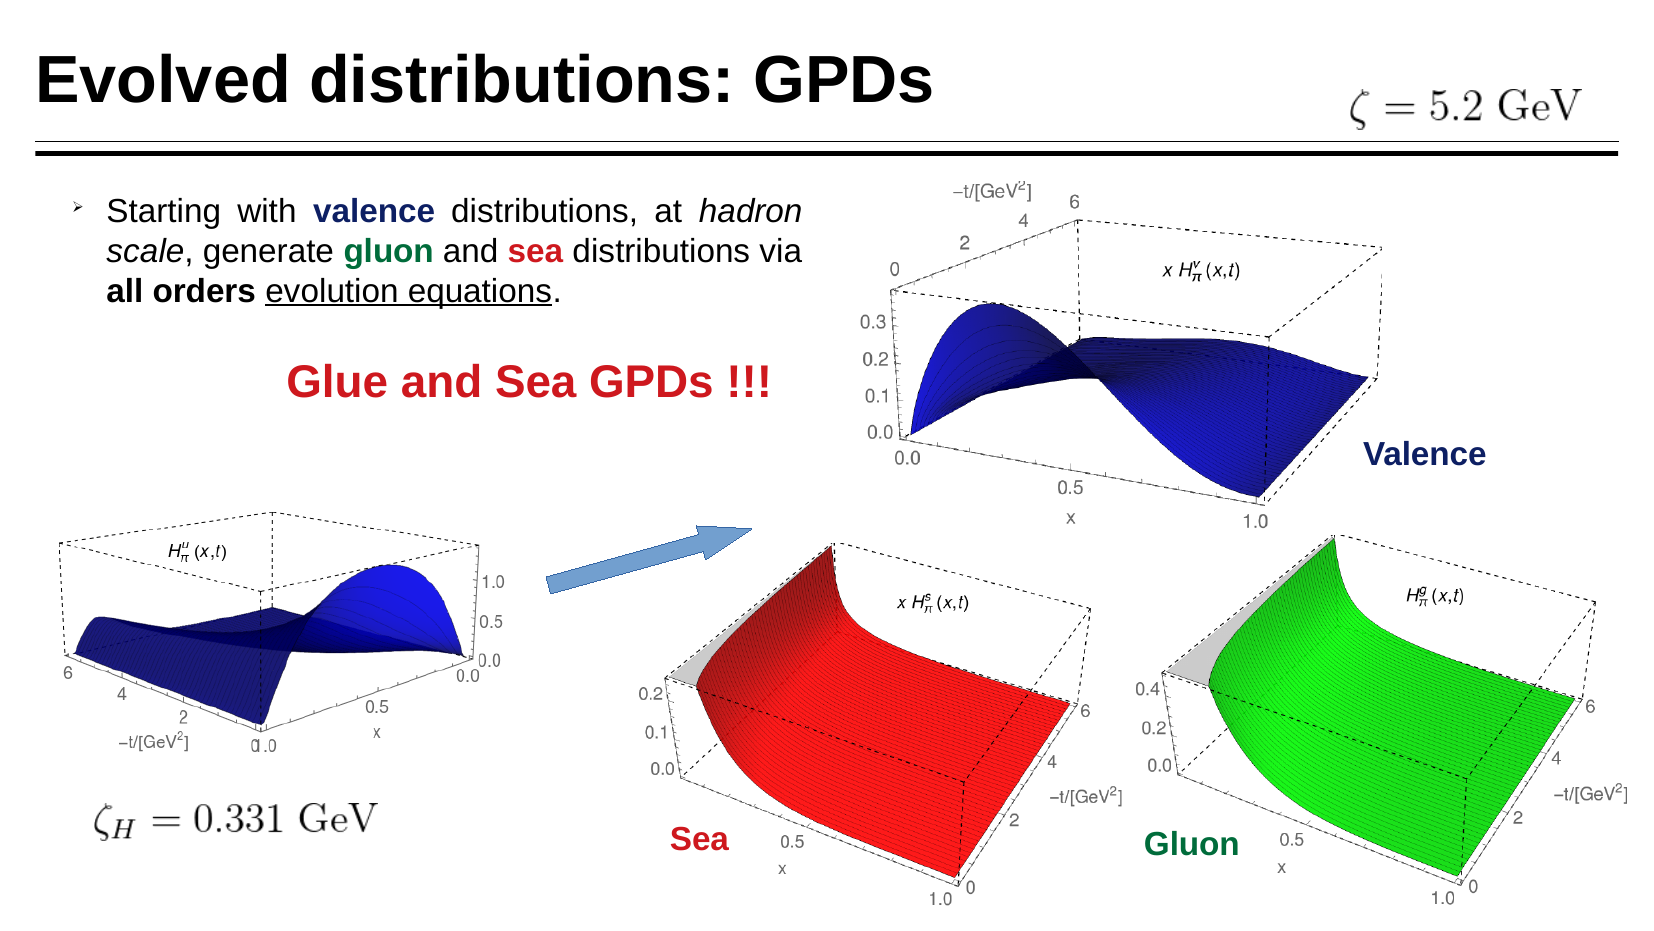

Evolved distributions: GPDs
Starting with valence distributions, at hadron scale, generate gluon and sea distributions via all orders evolution equations.
Glue and Sea GPDs !!!
Valence
Sea
Gluon